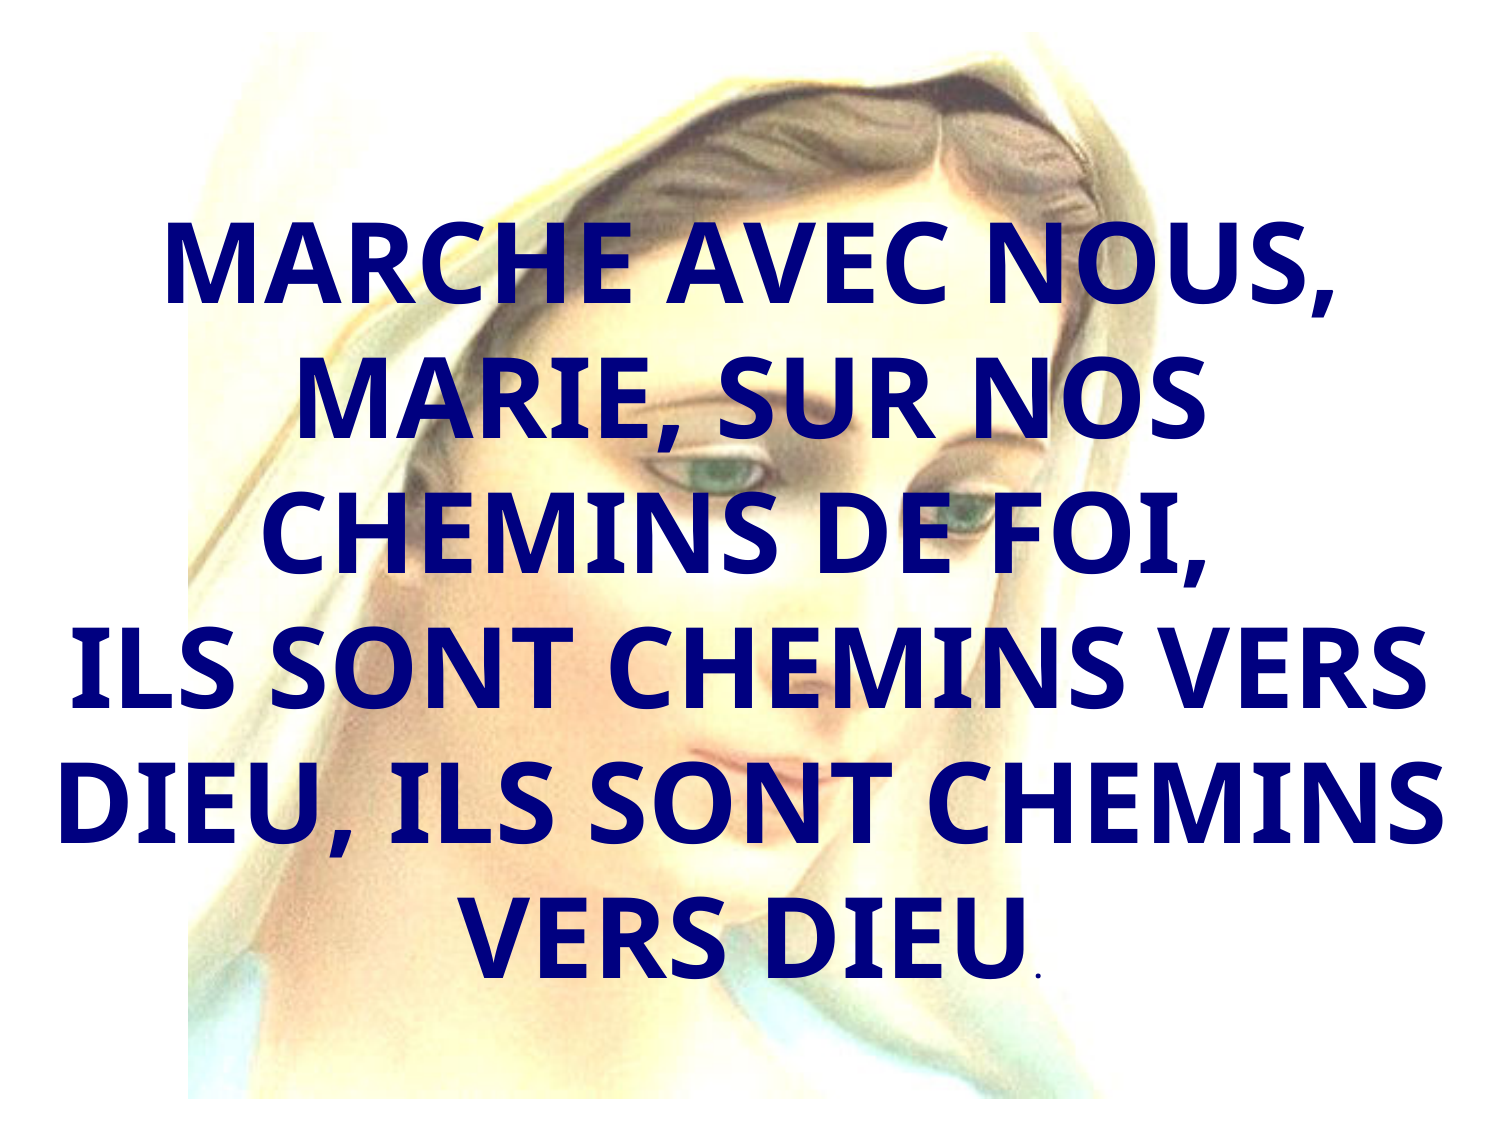

# MARCHE AVEC NOUS, MARIE, SUR NOS CHEMINS DE FOI,  ILS SONT CHEMINS VERS DIEU, ILS SONT CHEMINS VERS DIEU.